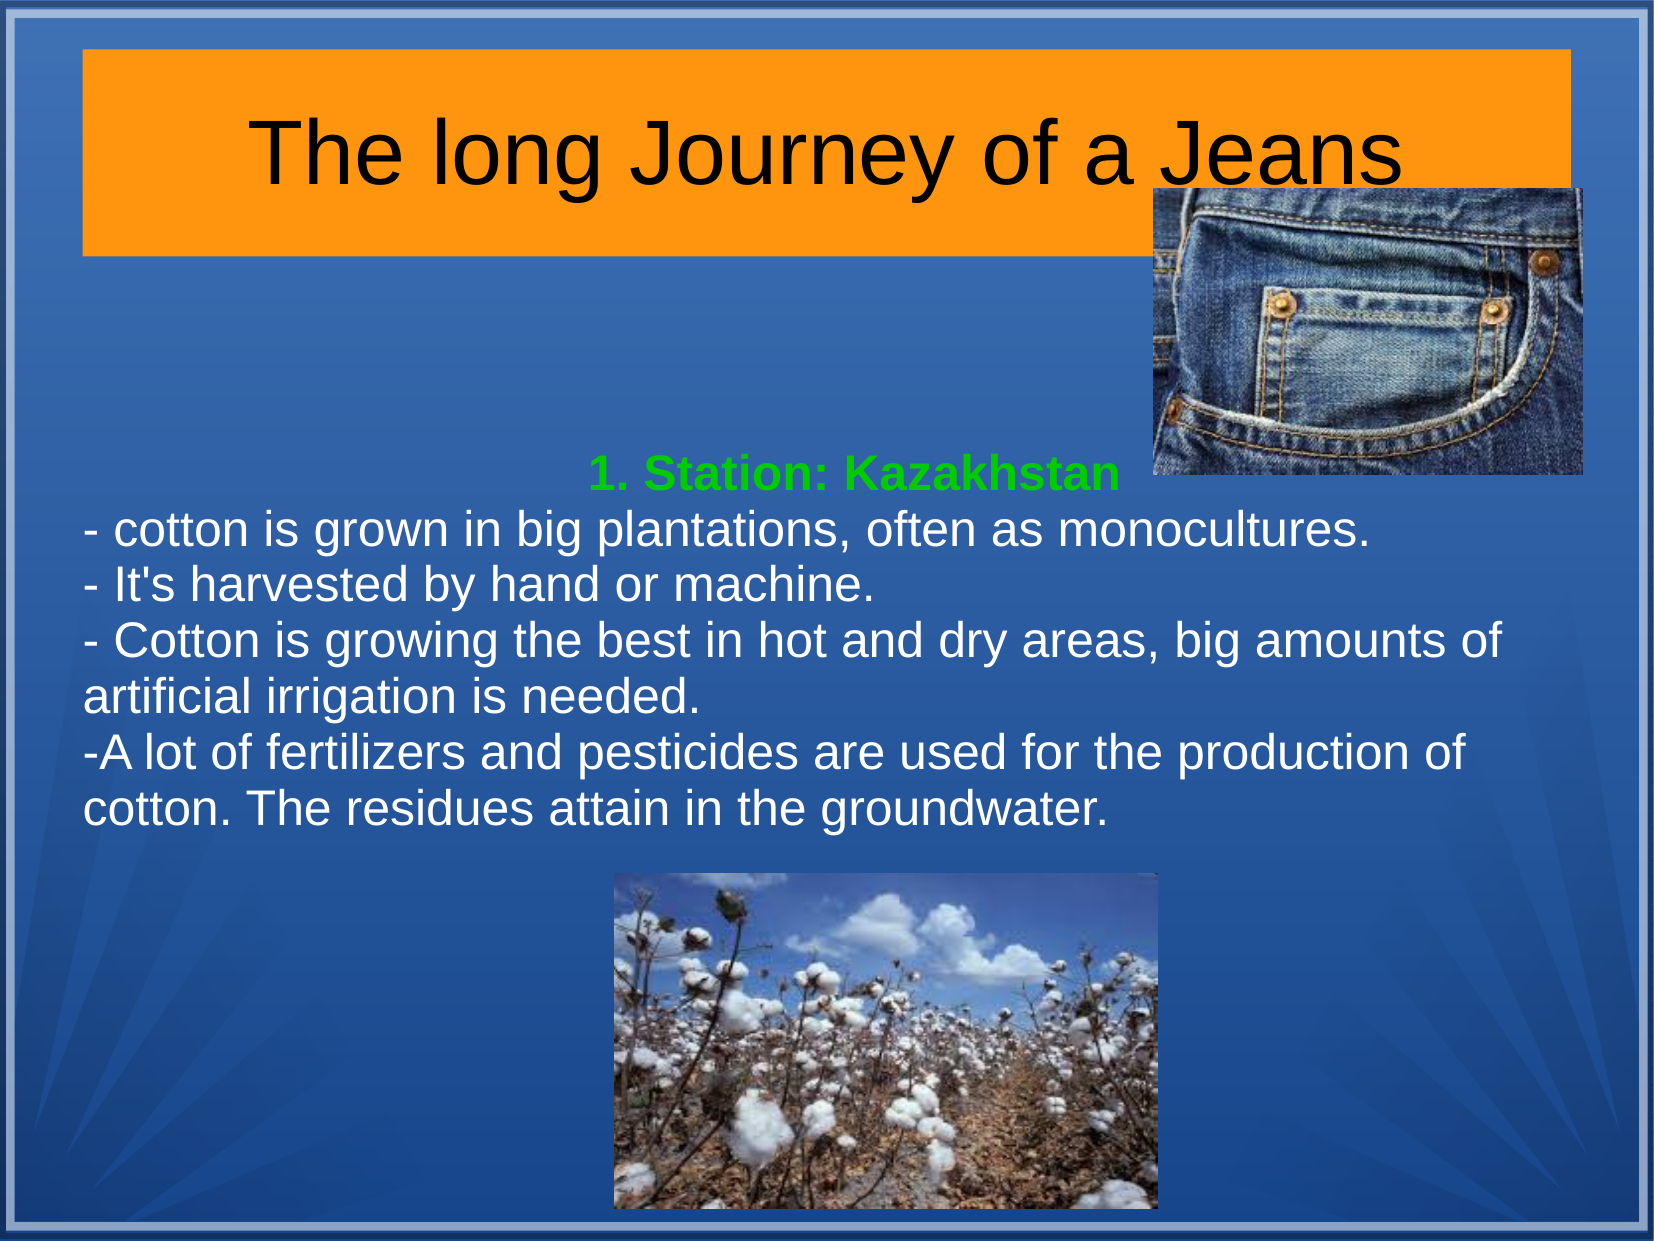

# The long Journey of a Jeans
 1. Station: Kazakhstan
- cotton is grown in big plantations, often as monocultures.
- It's harvested by hand or machine.
- Cotton is growing the best in hot and dry areas, big amounts of artificial irrigation is needed.
-A lot of fertilizers and pesticides are used for the production of cotton. The residues attain in the groundwater.